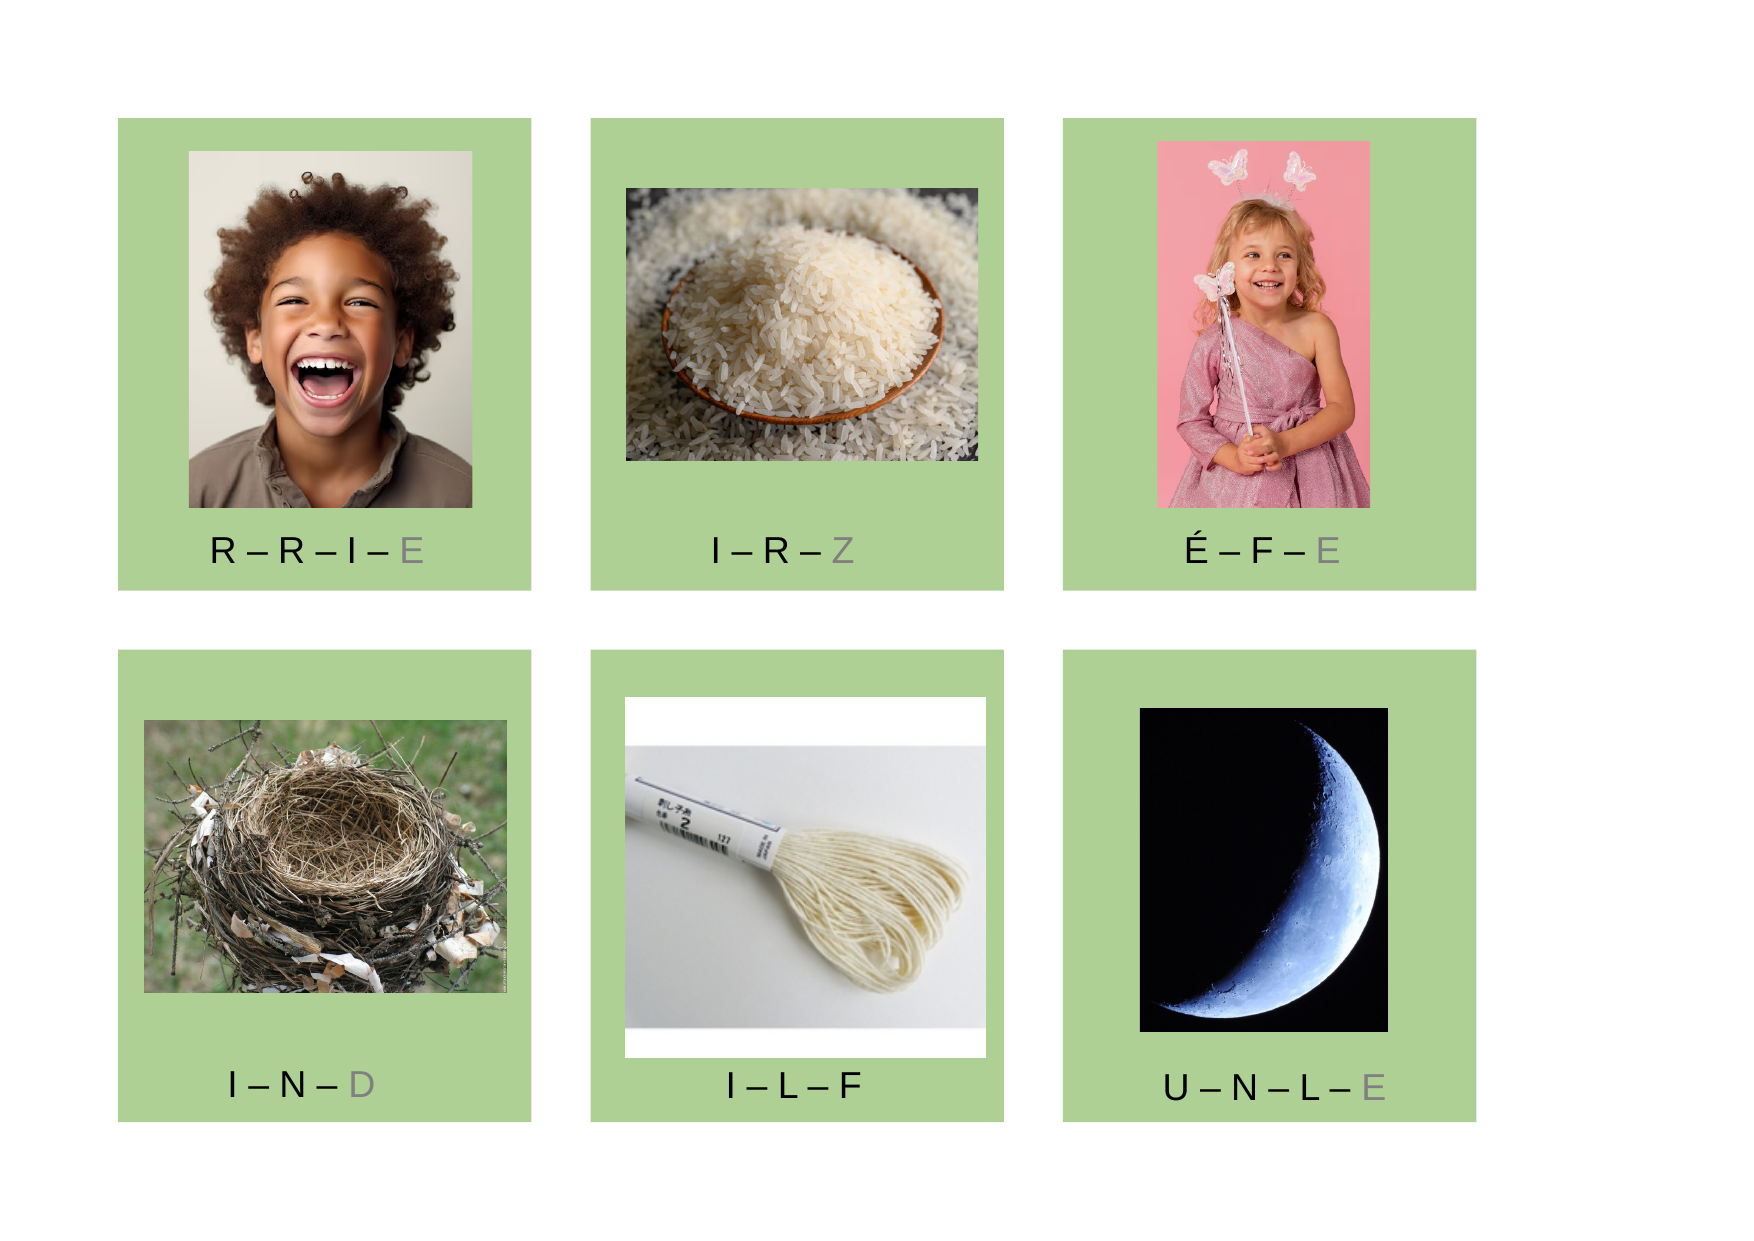

R – R – I – E
I – R – Z
É – F – E
I – N – D
I – L – F
U – N – L – E